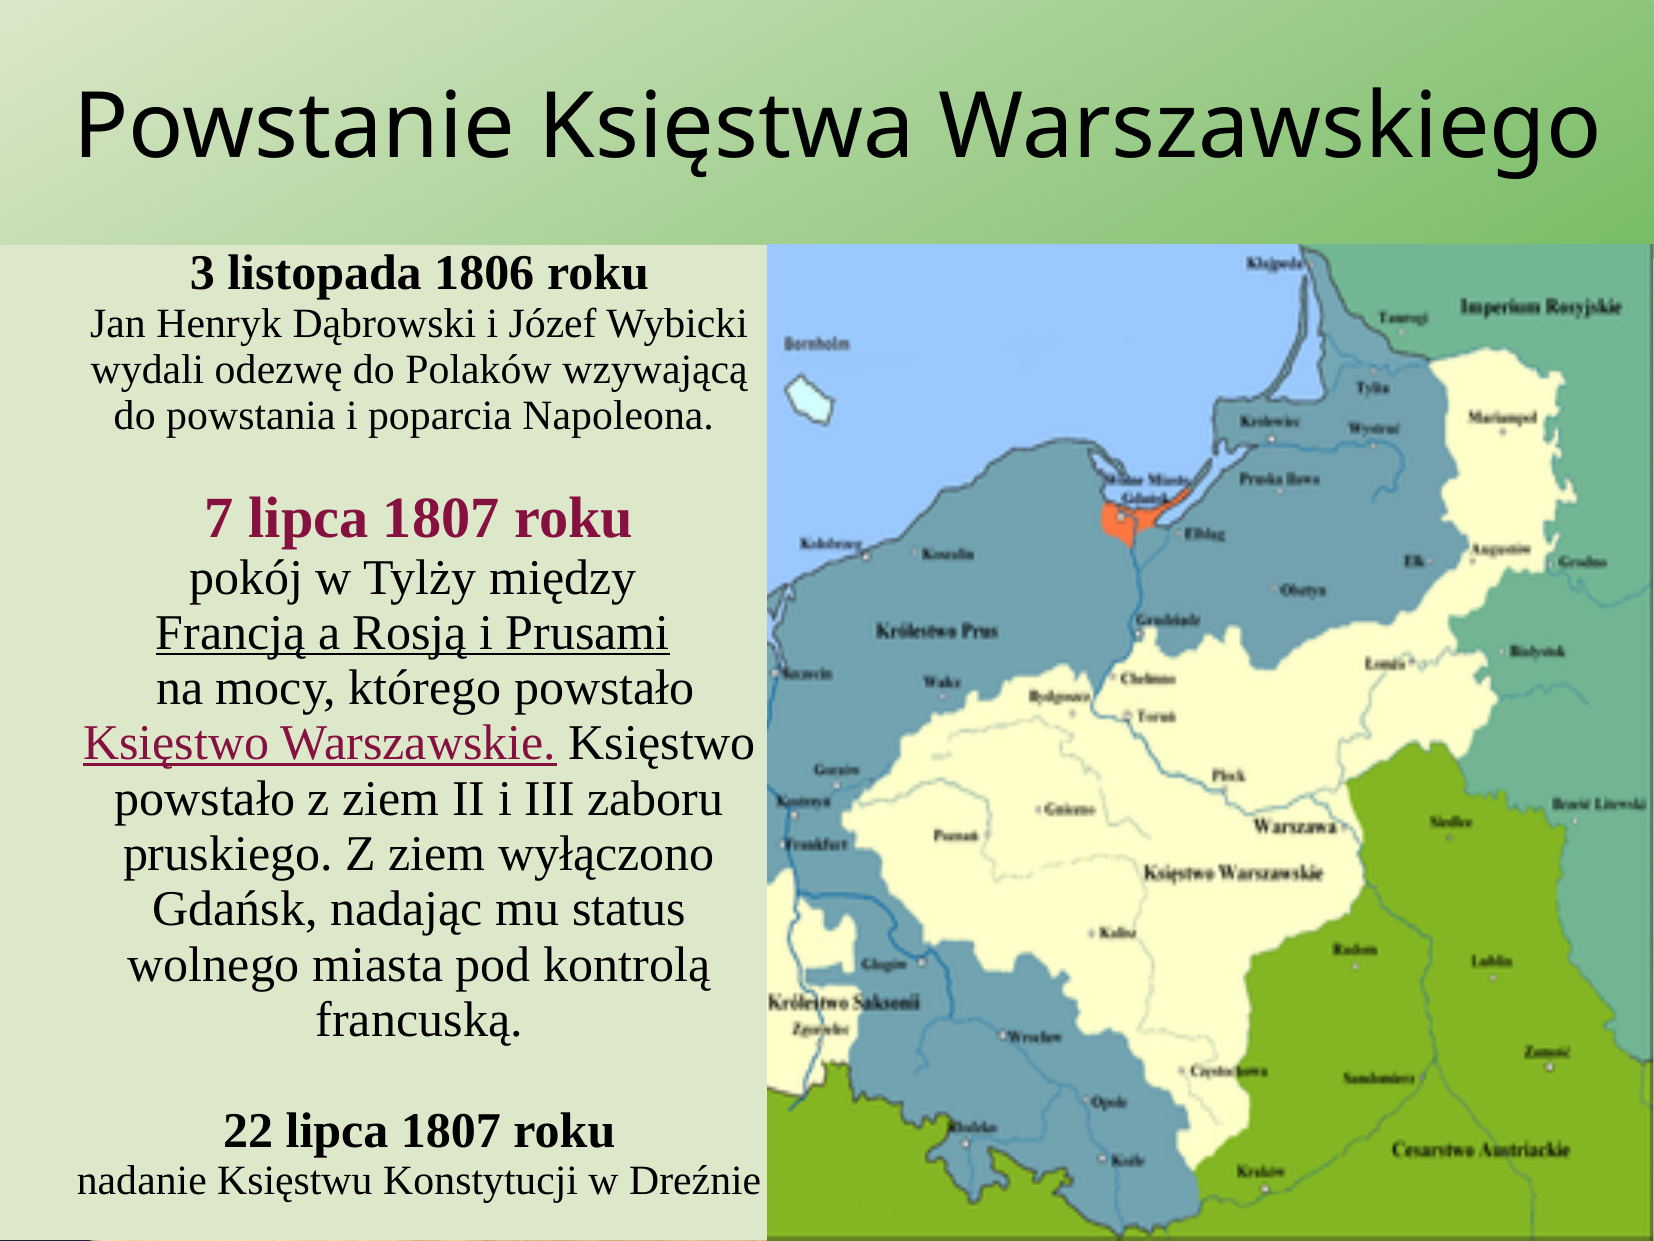

# Powstanie Księstwa Warszawskiego
3 listopada 1806 roku
Jan Henryk Dąbrowski i Józef Wybicki wydali odezwę do Polaków wzywającą do powstania i poparcia Napoleona.
7 lipca 1807 roku
pokój w Tylży między
Francją a Rosją i Prusami
 na mocy, którego powstało Księstwo Warszawskie. Księstwo powstało z ziem II i III zaboru pruskiego. Z ziem wyłączono Gdańsk, nadając mu status wolnego miasta pod kontrolą francuską.
22 lipca 1807 roku
nadanie Księstwu Konstytucji w Dreźnie